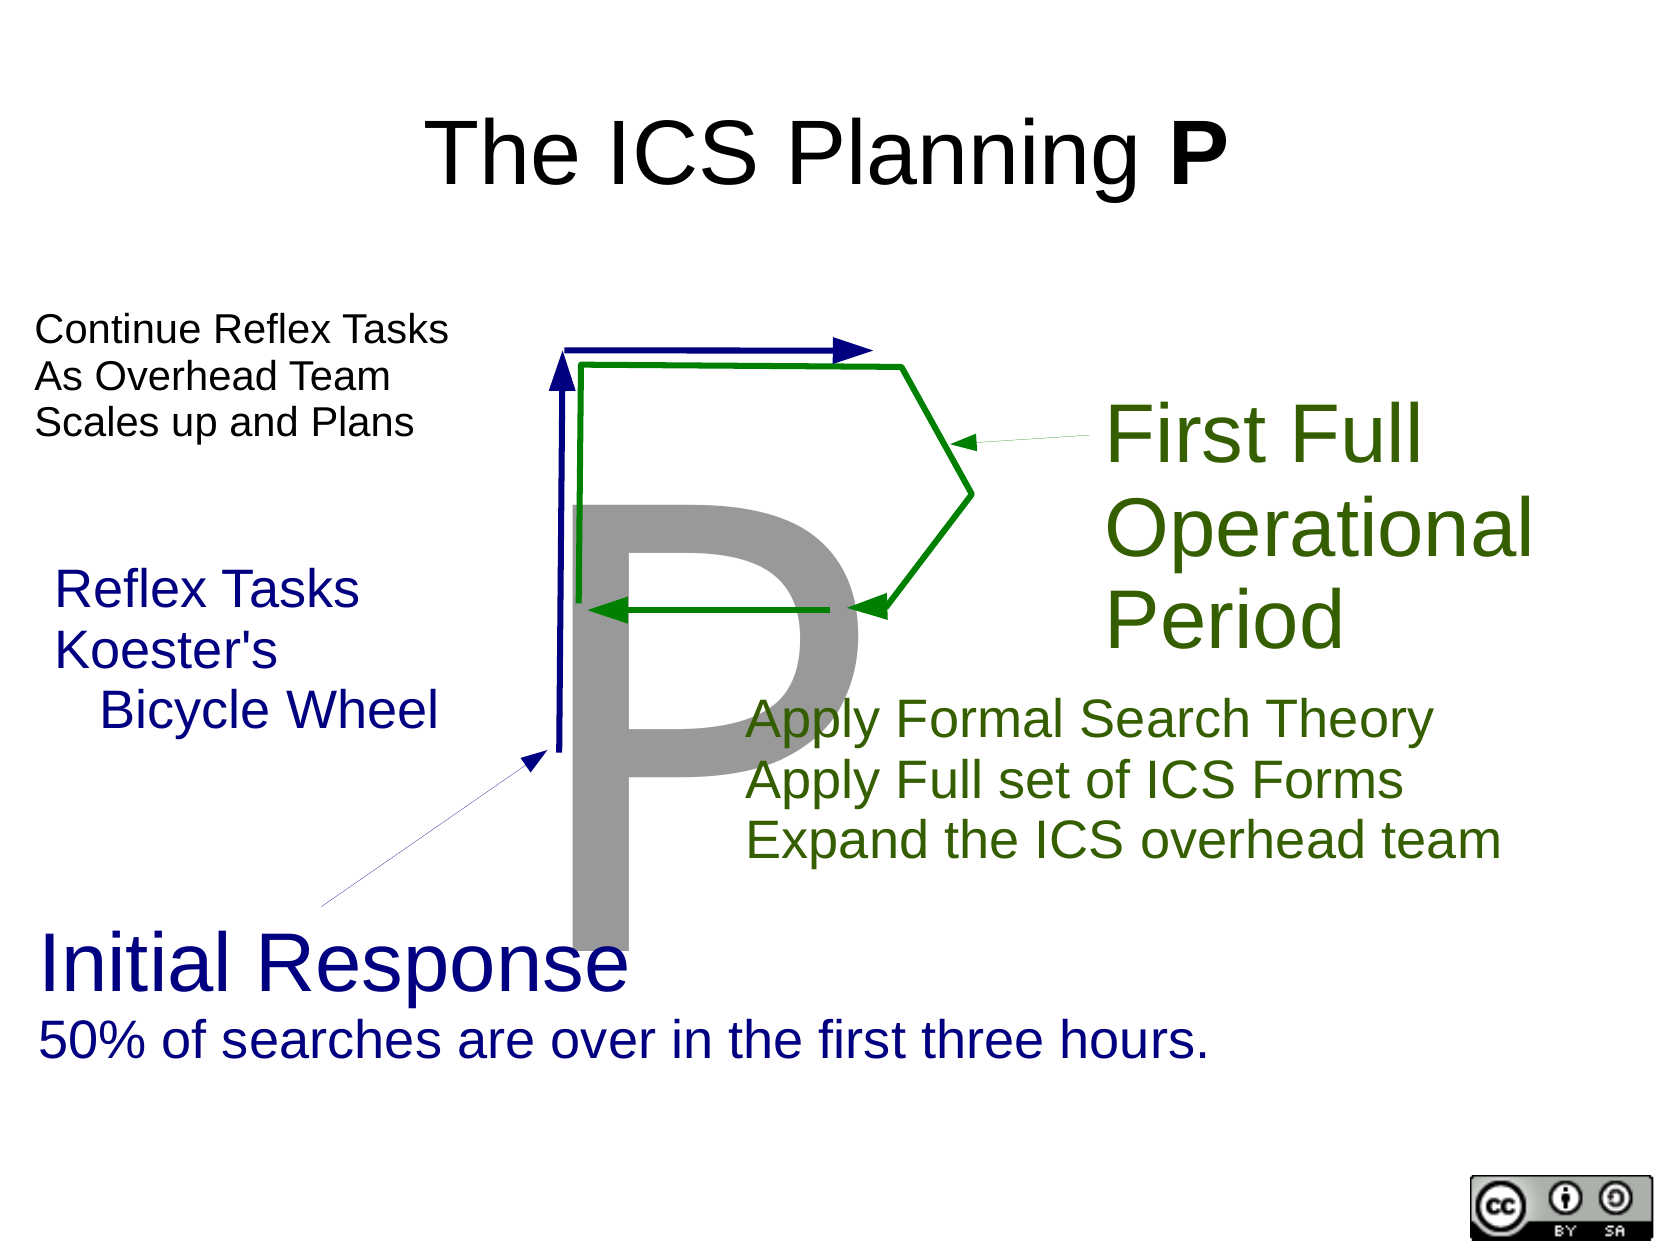

# The ICS Planning P
P
Continue Reflex Tasks
As Overhead Team
Scales up and Plans
First Full
Operational
Period
Reflex Tasks
Koester's
 Bicycle Wheel
Apply Formal Search Theory
Apply Full set of ICS Forms
Expand the ICS overhead team
Initial Response
50% of searches are over in the first three hours.